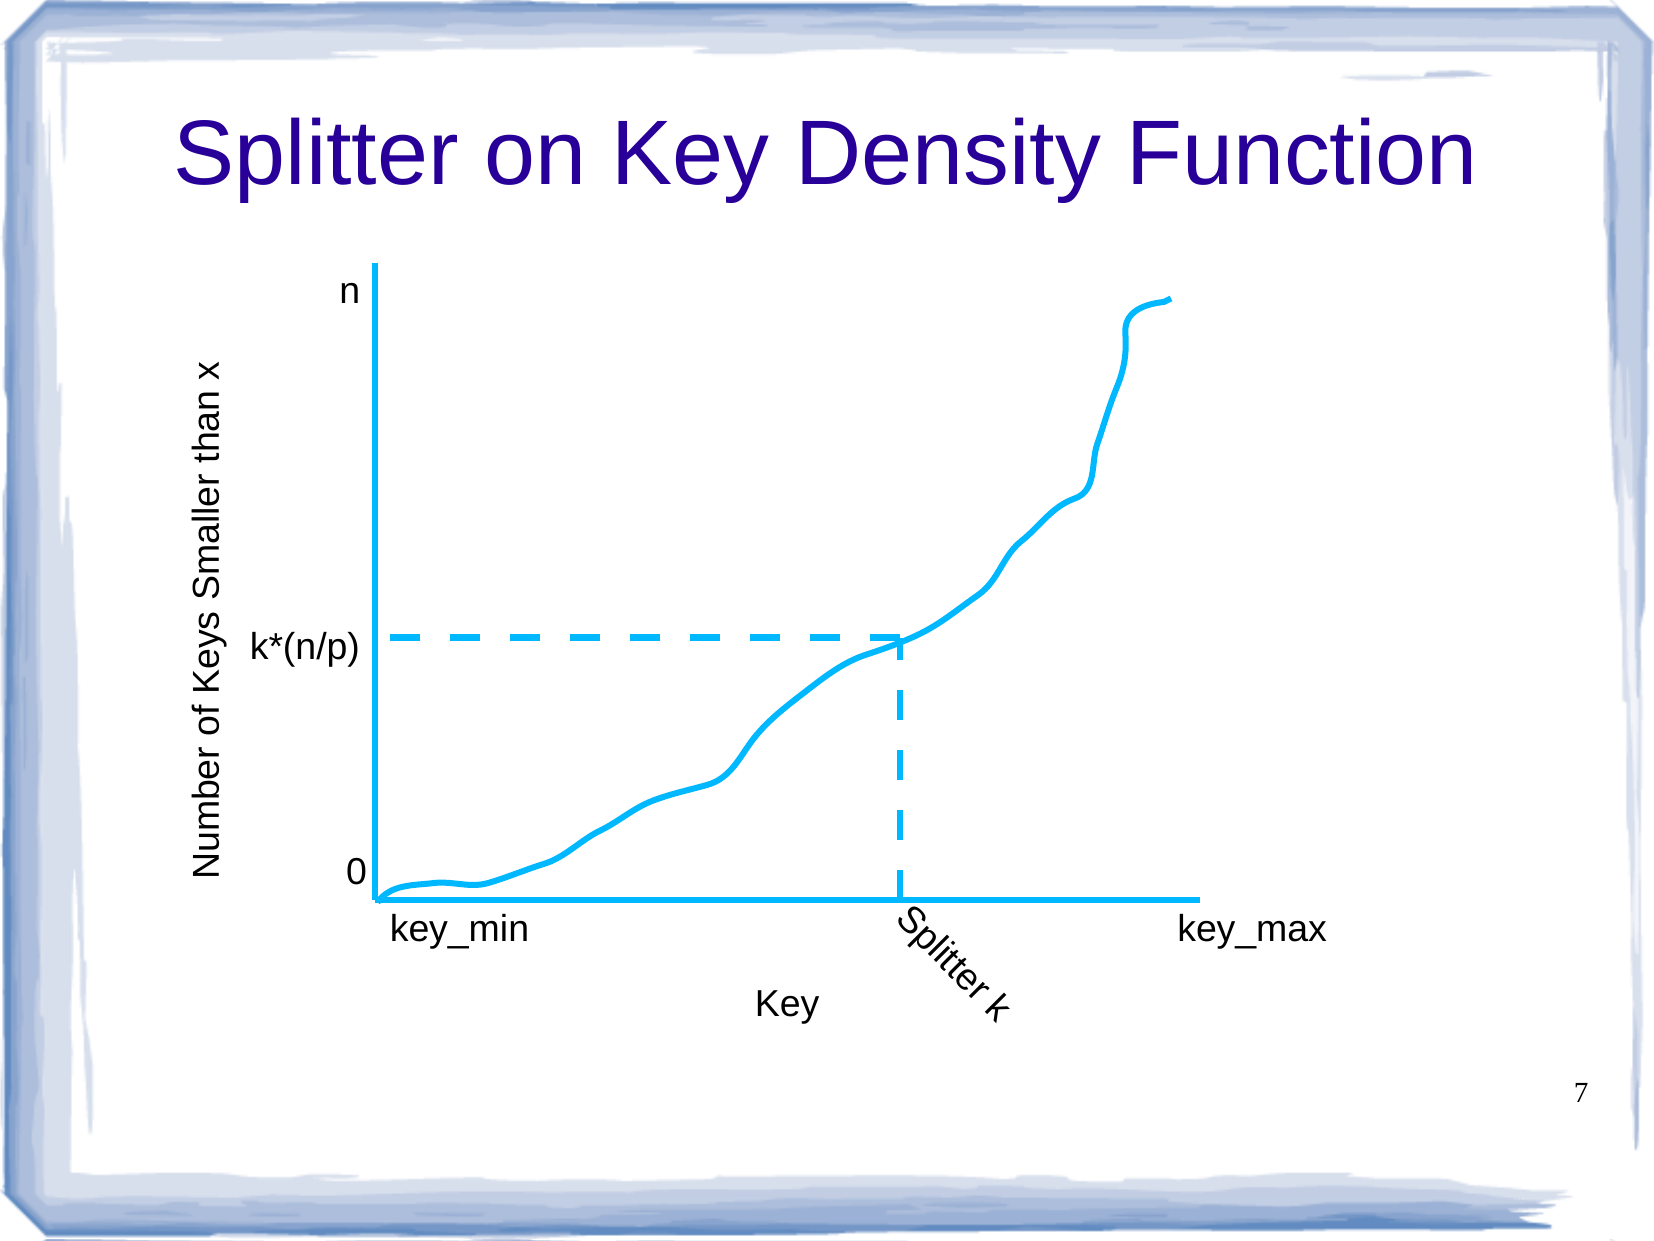

# Splitter on Key Density Function
n
Number of Keys Smaller than x
k*(n/p)
 0
key_min
key_max
Splitter k
Key
7